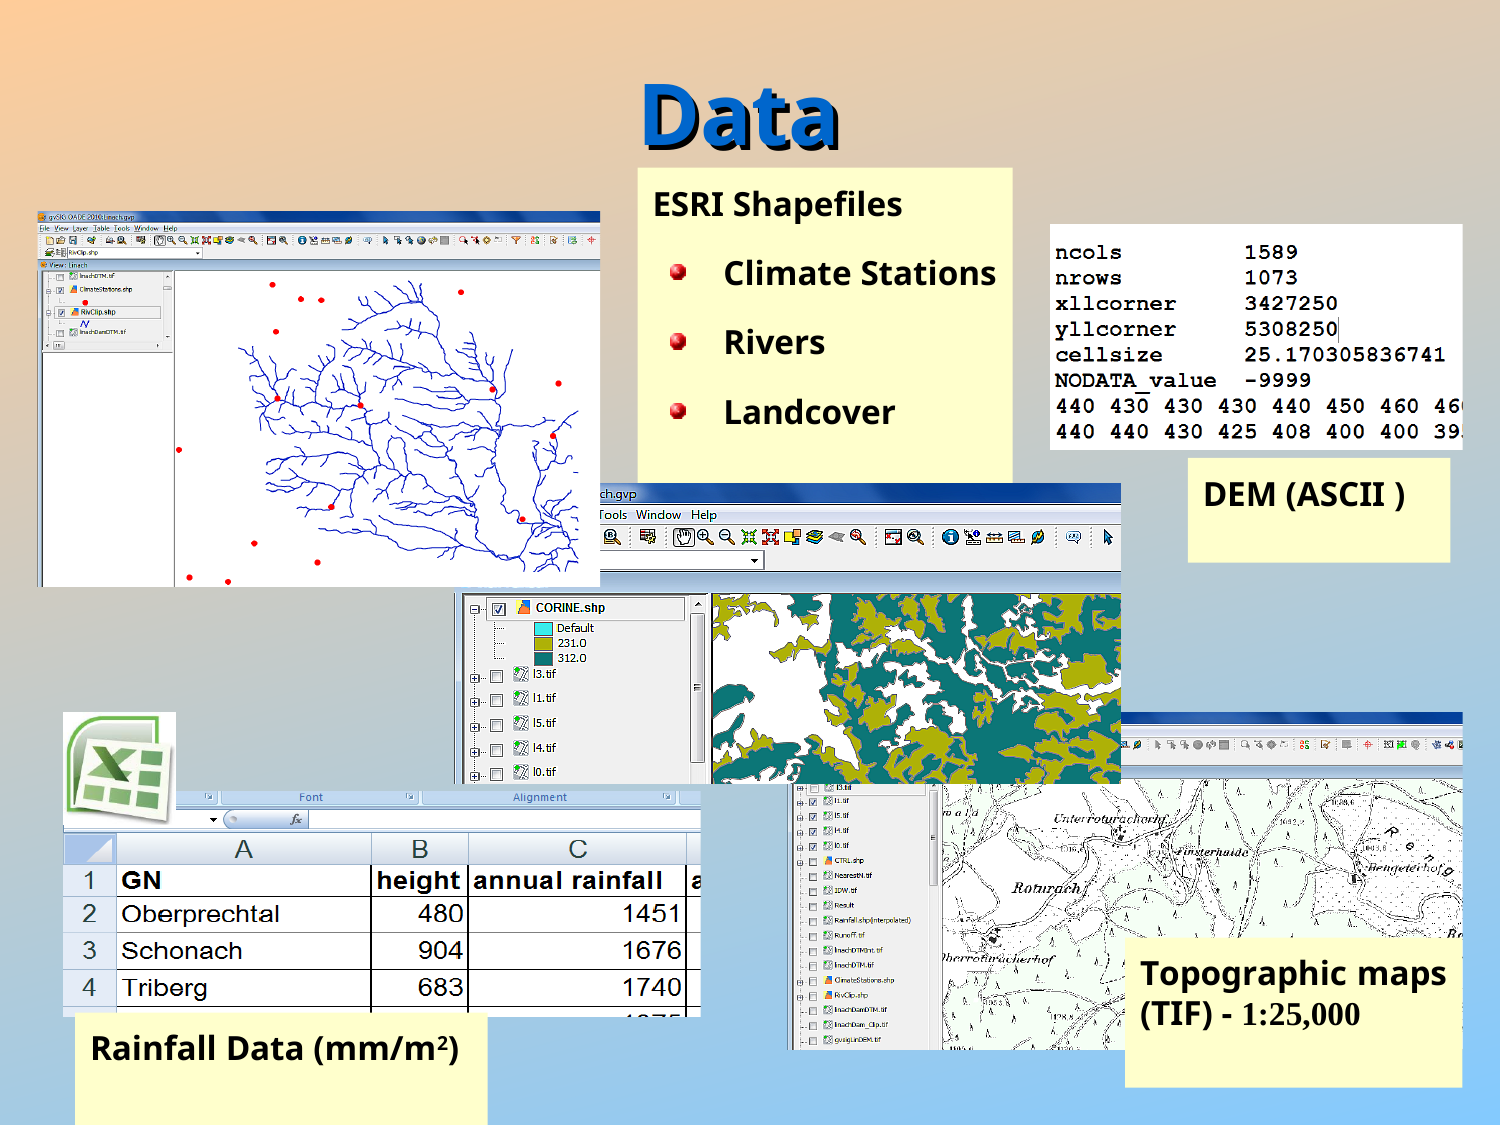

Data
# ESRI Shapefiles
Climate Stations
Rivers
Landcover
DEM (ASCII )
Topographic maps (TIF) - 1:25,000
Rainfall Data (mm/m2)
3